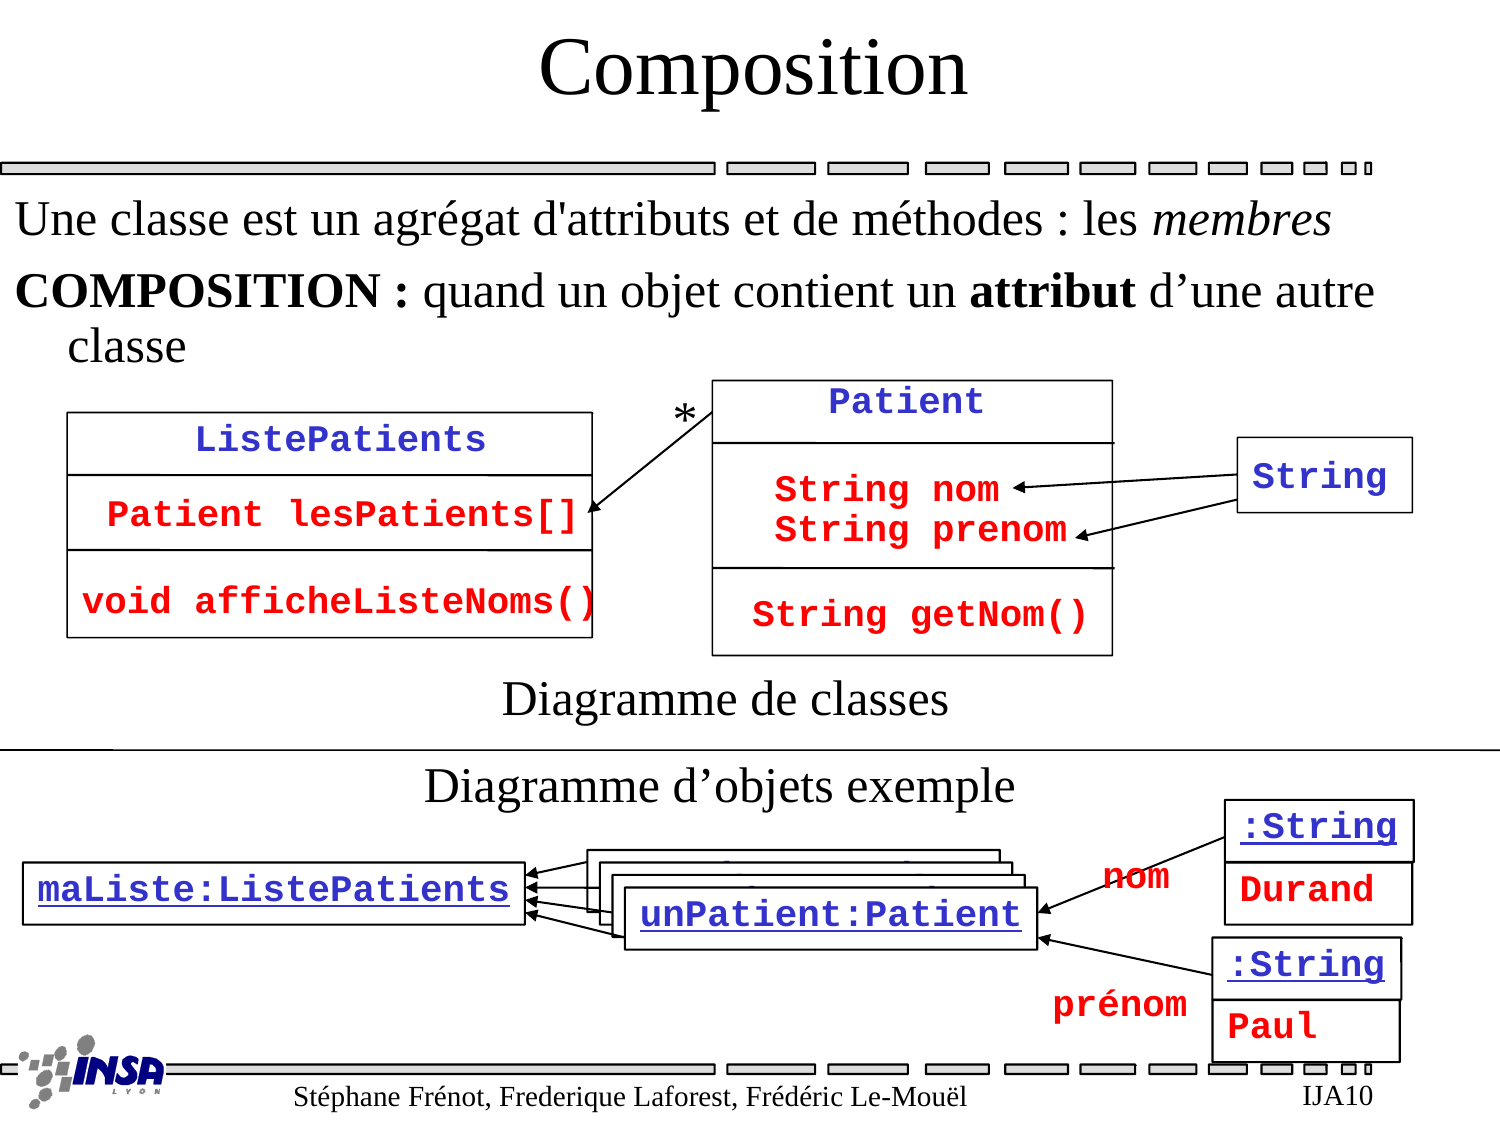

# Composition
Une classe est un agrégat d'attributs et de méthodes : les membres
COMPOSITION : quand un objet contient un attribut d’une autre classe
Patient
*
ListePatients
String
String nom
String prenom
Patient lesPatients[]
void afficheListeNoms()
String getNom()
Diagramme de classes
Diagramme d’objets exemple
:String
unPatient:Patient
nom
maListe:ListePatients
unPatient:Patient
Durand
unPatient:Patient
unPatient:Patient
:String
prénom
Paul